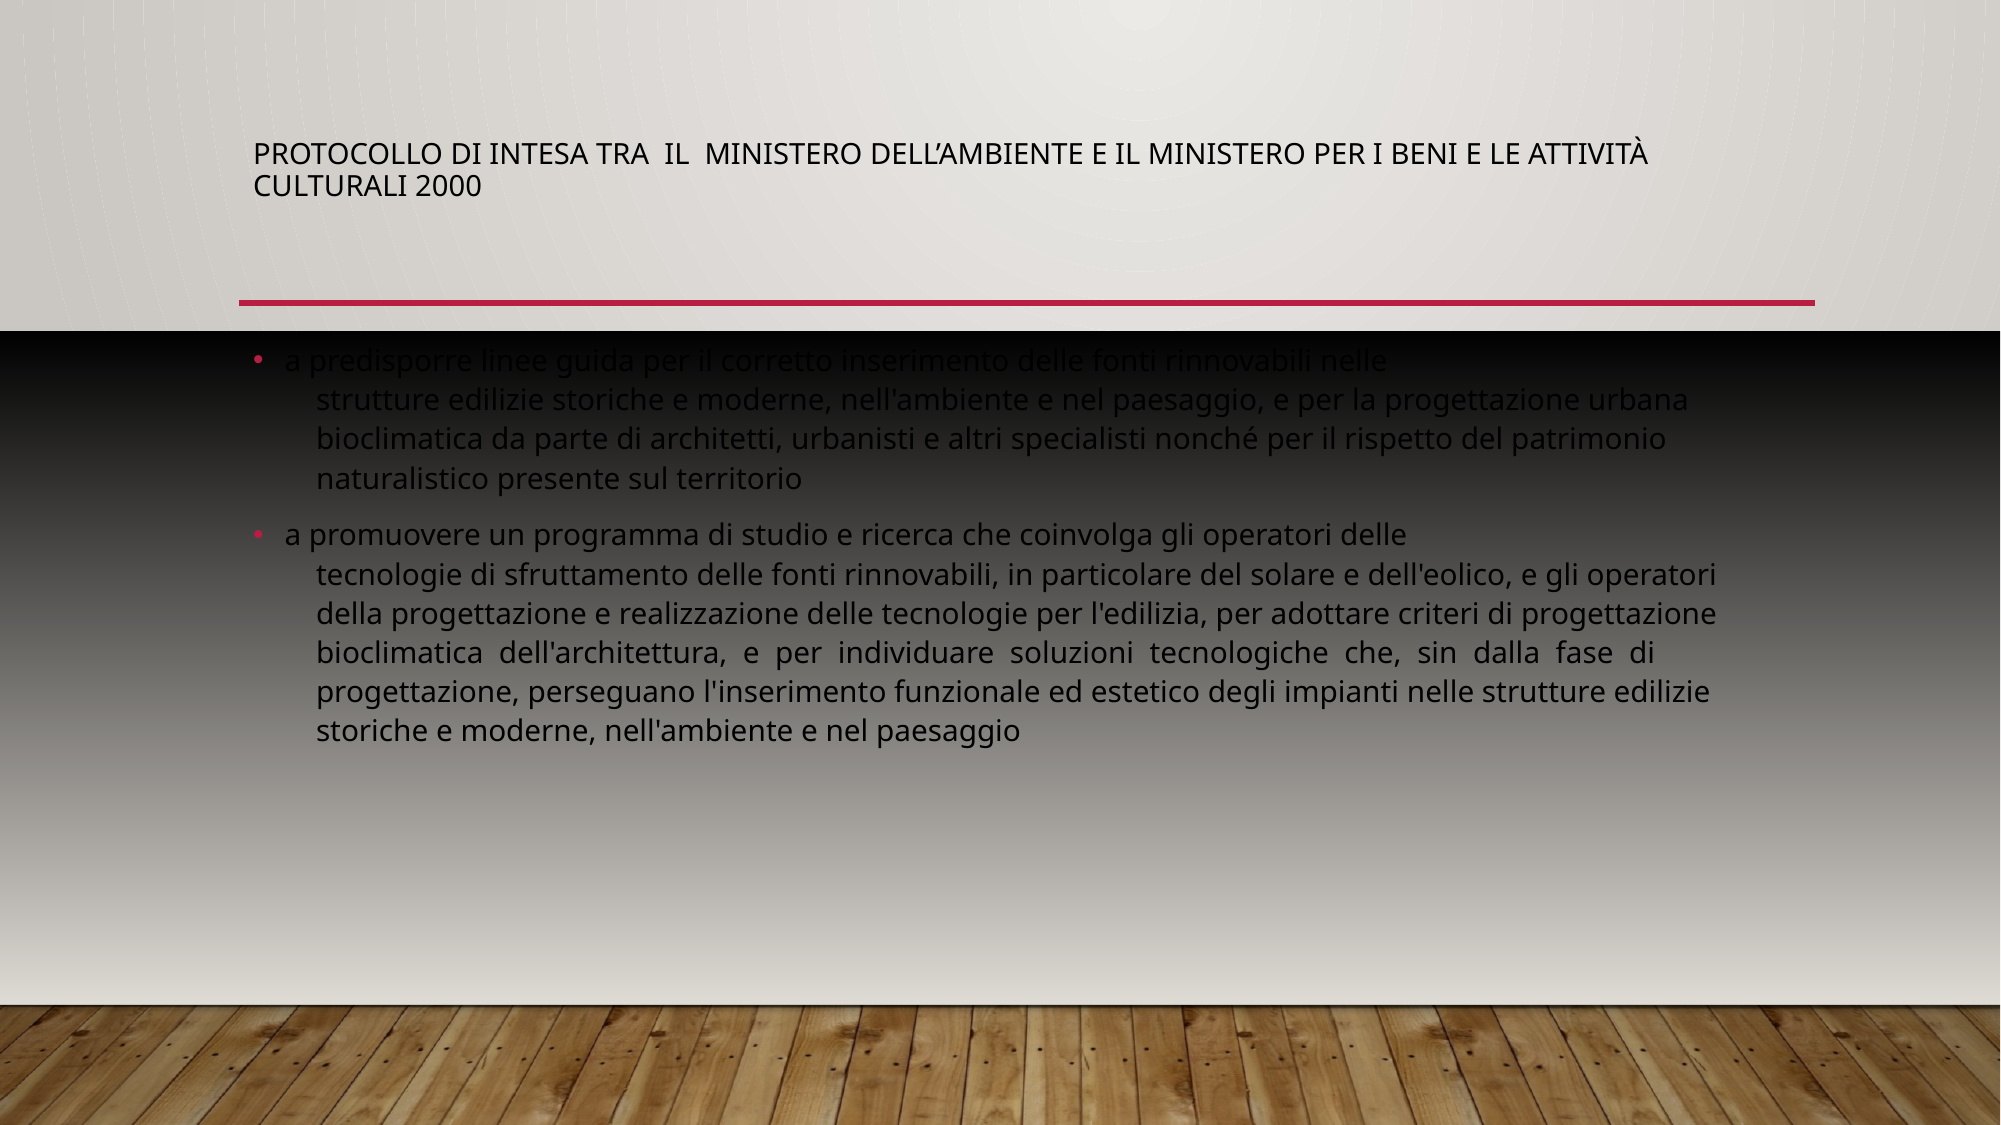

# Protocollo di Intesa tra il Ministero dell’Ambiente e il Ministero per i Beni e le Attività Culturali 2000
a predisporre linee guida per il corretto inserimento delle fonti rinnovabili nelle
strutture edilizie storiche e moderne, nell'ambiente e nel paesaggio, e per la progettazione urbana
bioclimatica da parte di architetti, urbanisti e altri specialisti nonché per il rispetto del patrimonio
naturalistico presente sul territorio
a promuovere un programma di studio e ricerca che coinvolga gli operatori delle
tecnologie di sfruttamento delle fonti rinnovabili, in particolare del solare e dell'eolico, e gli operatori
della progettazione e realizzazione delle tecnologie per l'edilizia, per adottare criteri di progettazione
bioclimatica dell'architettura, e per individuare soluzioni tecnologiche che, sin dalla fase di
progettazione, perseguano l'inserimento funzionale ed estetico degli impianti nelle strutture edilizie
storiche e moderne, nell'ambiente e nel paesaggio